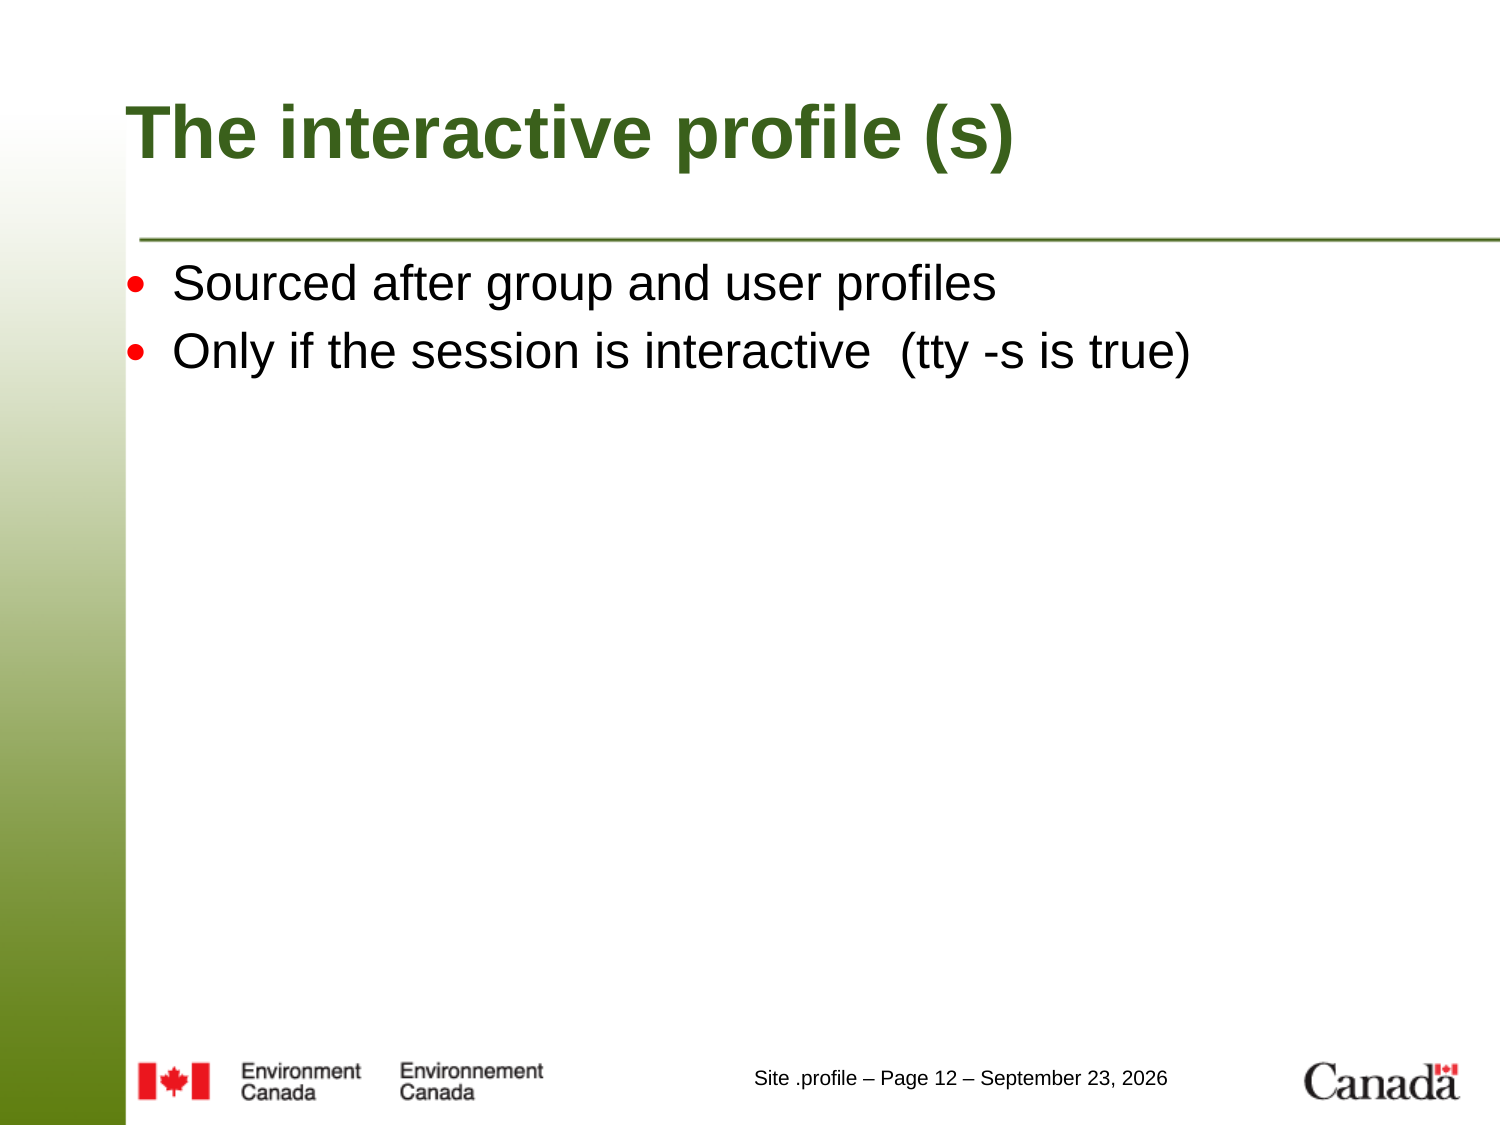

# The interactive profile (s)
Sourced after group and user profiles
Only if the session is interactive (tty -s is true)